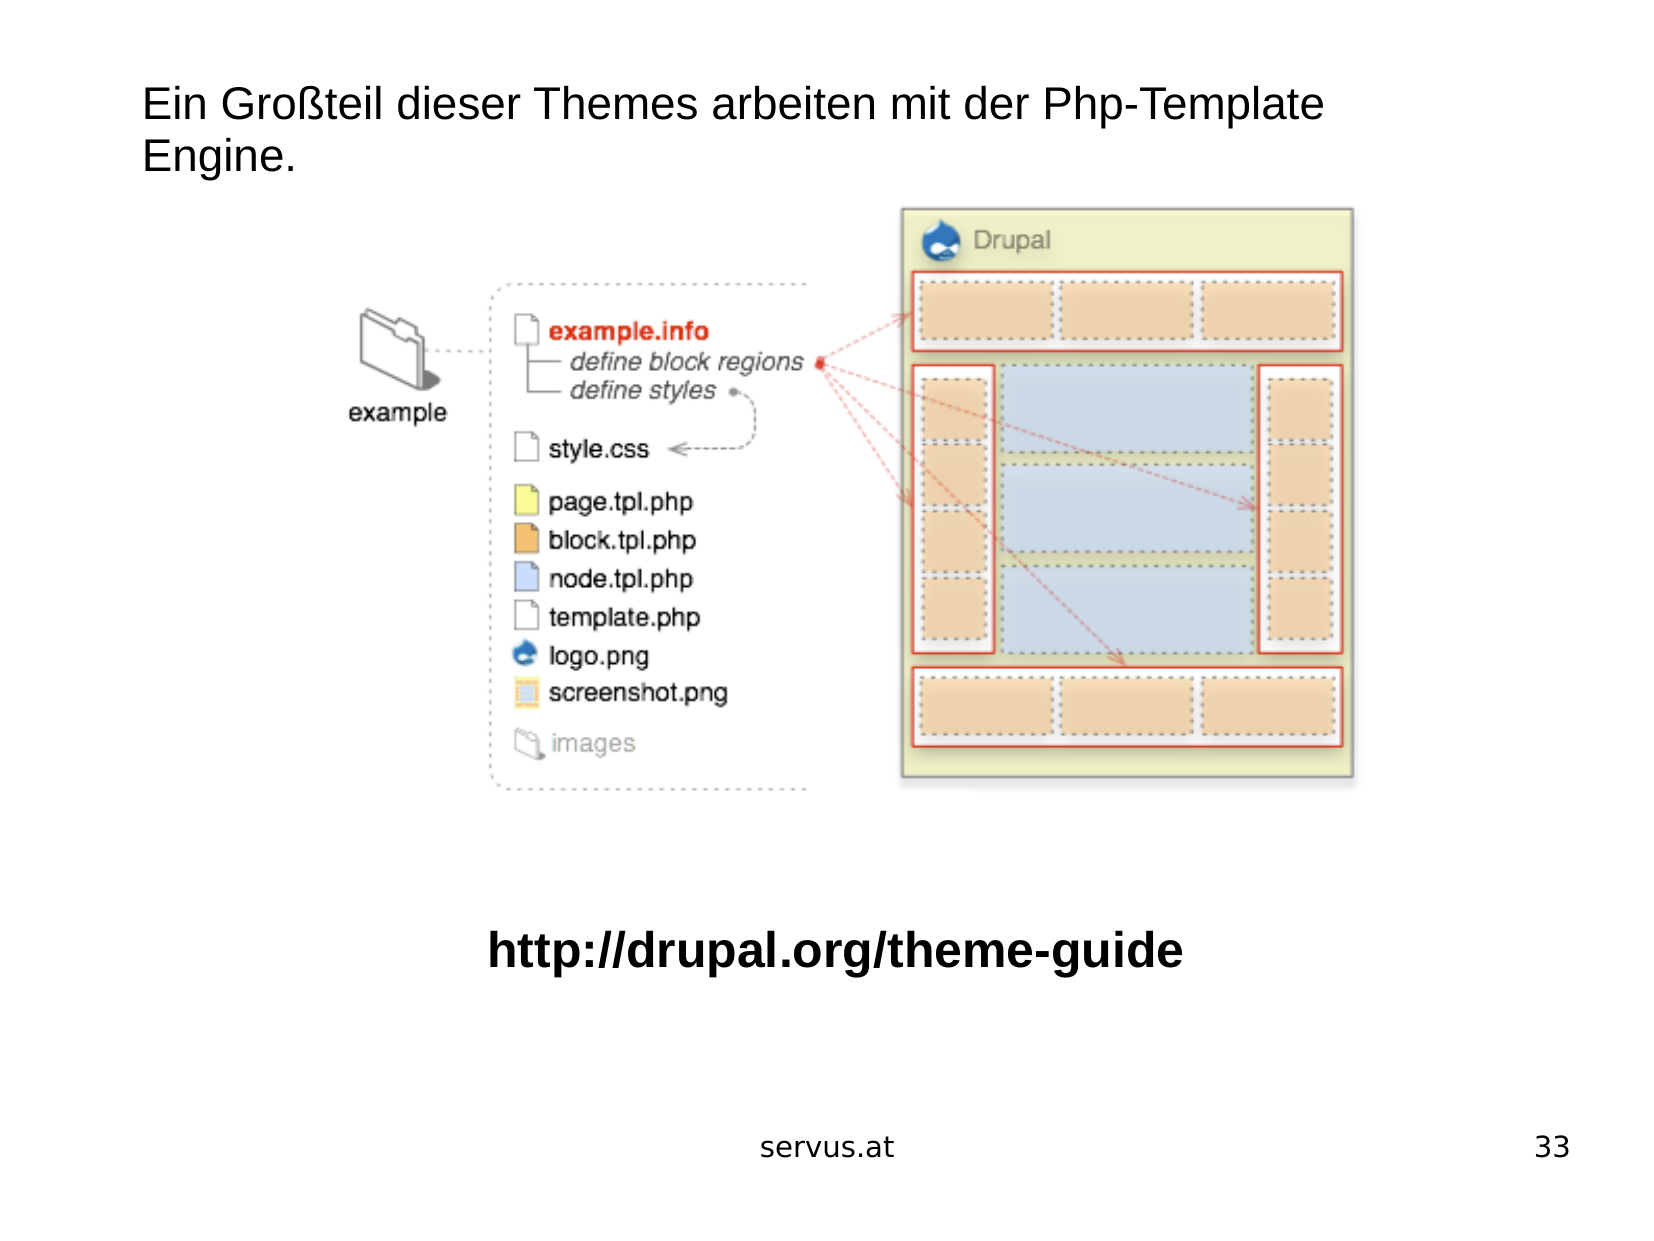

Ein Großteil dieser Themes arbeiten mit der Php-Template Engine.
http://drupal.org/theme-guide
servus.at
33